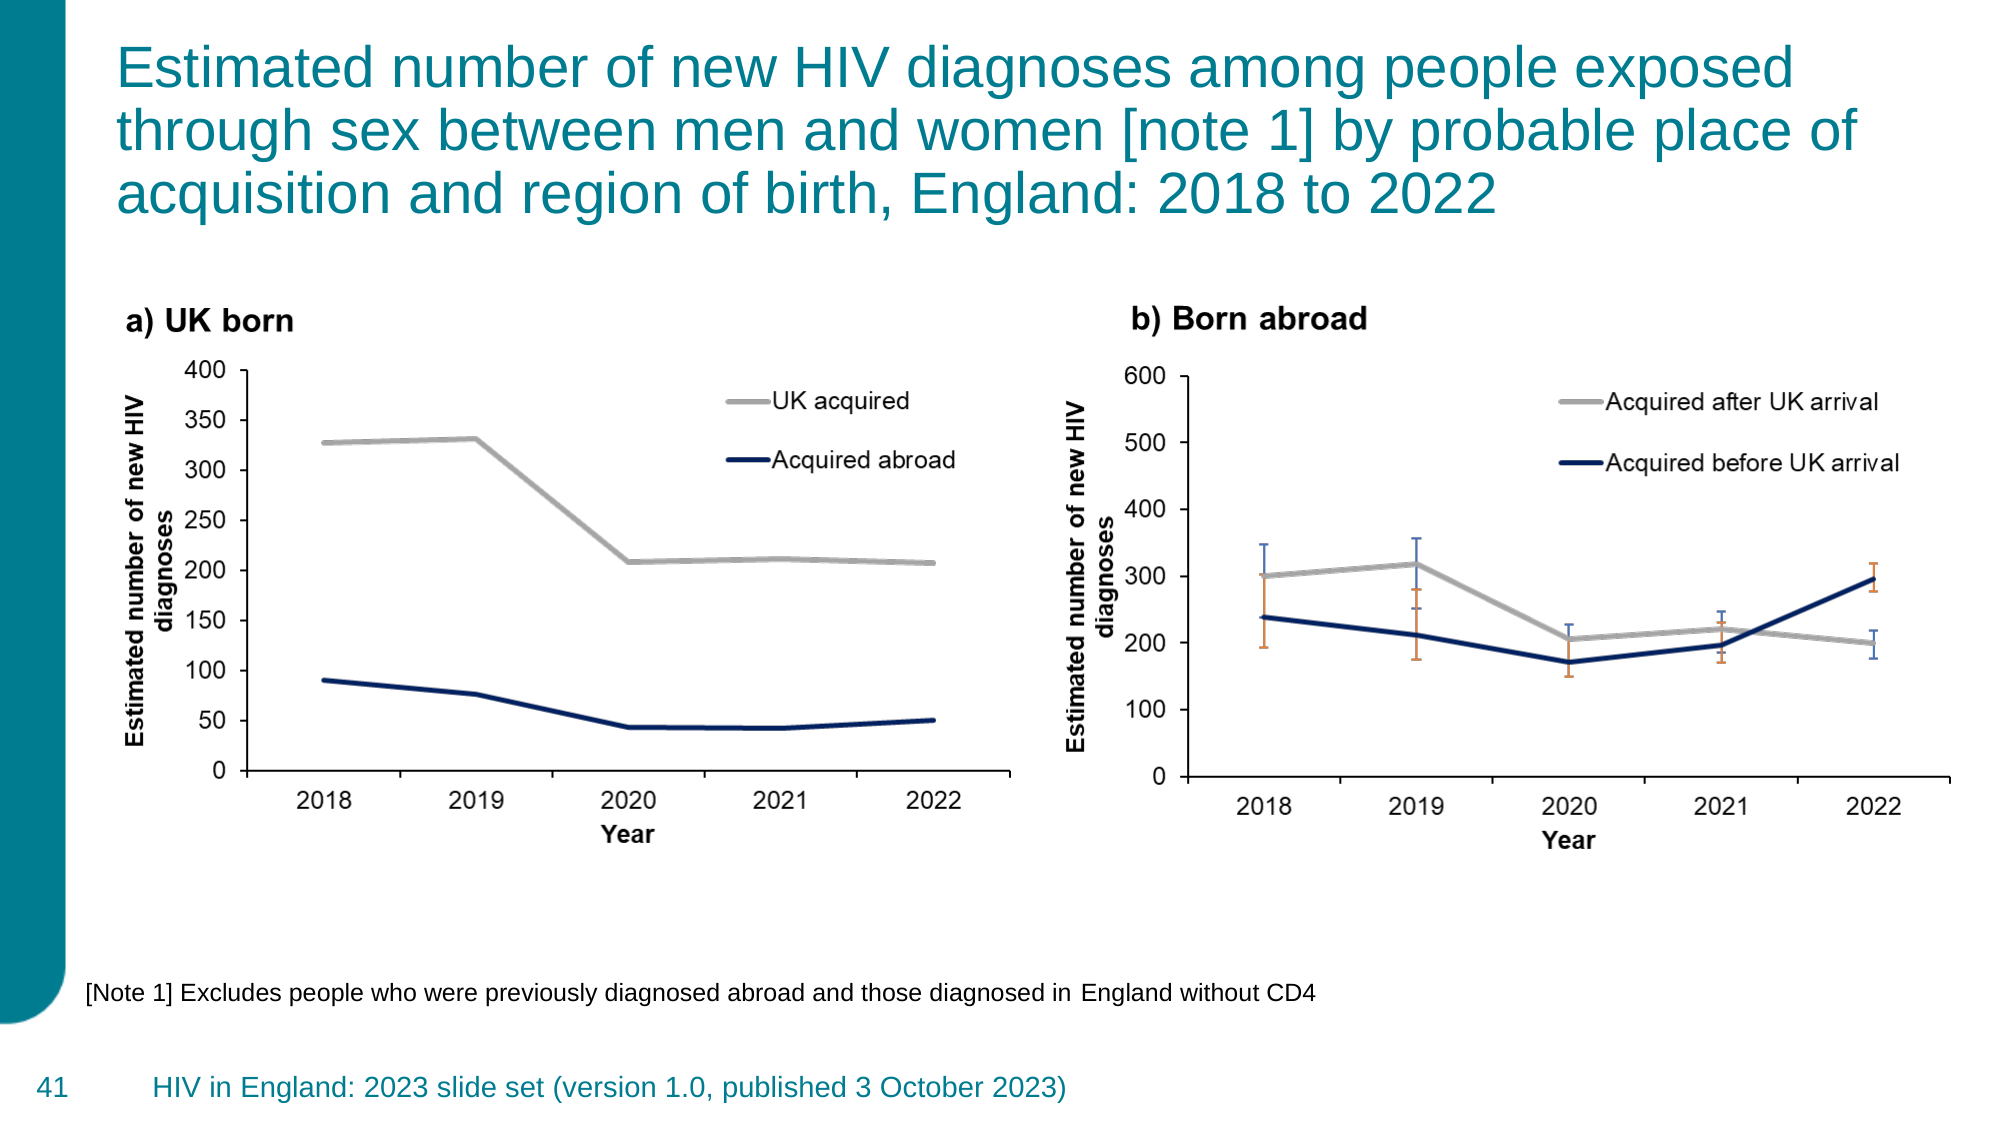

# Estimated number of new HIV diagnoses among people exposed through sex between men and women [note 1] by probable place of acquisition and region of birth, England: 2018 to 2022
[Note 1] Excludes people who were previously diagnosed abroad and those diagnosed in England without CD4
HIV in England: 2023 slide set (version 1.0, published 3 October 2023)